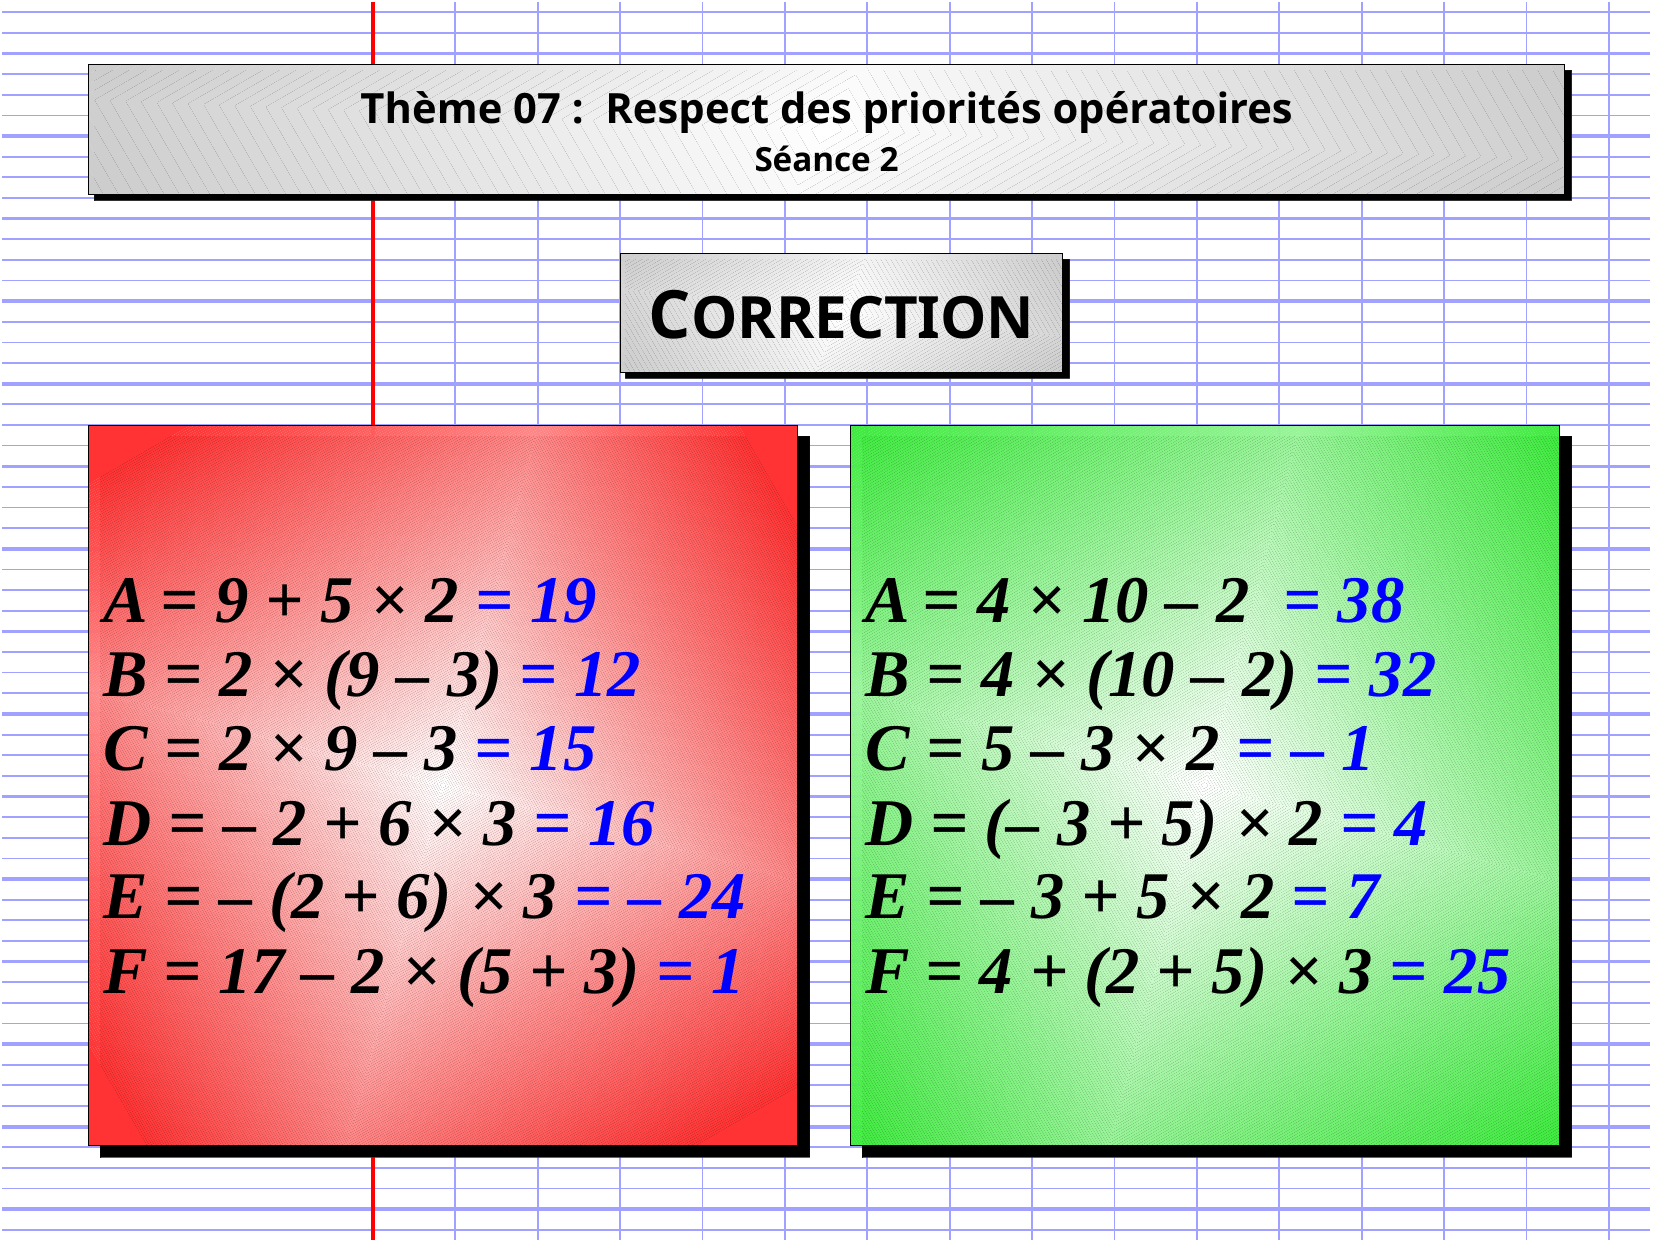

Thème 07 : Respect des priorités opératoires
Séance 2
CORRECTION
A = 9 + 5 × 2 = 19
B = 2 × (9 – 3) = 12
C = 2 × 9 – 3 = 15
D = – 2 + 6 × 3 = 16
E = – (2 + 6) × 3 = – 24
F = 17 – 2 × (5 + 3) = 1
A = 4 × 10 – 2 = 38
B = 4 × (10 – 2) = 32
C = 5 – 3 × 2 = – 1
D = (– 3 + 5) × 2 = 4
E = – 3 + 5 × 2 = 7
F = 4 + (2 + 5) × 3 = 25